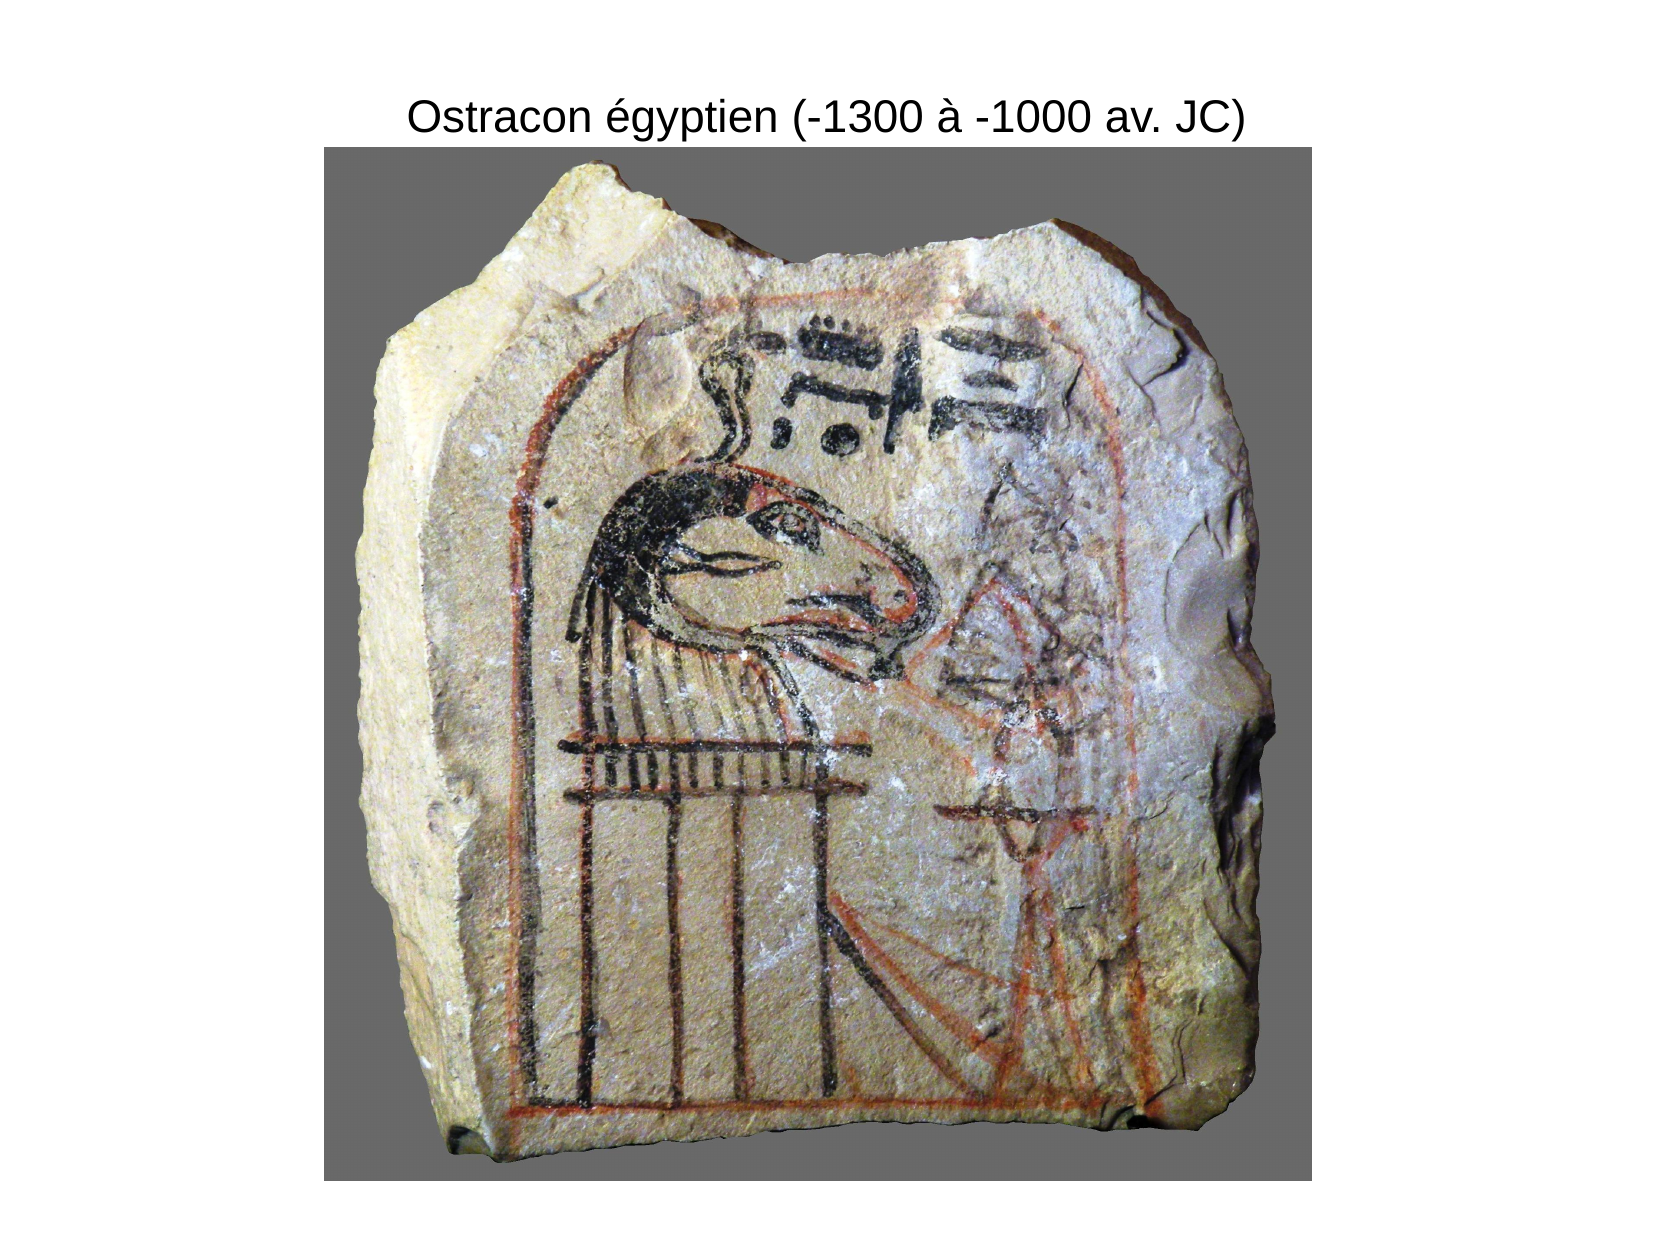

# Ostracon égyptien (-1300 à -1000 av. JC)